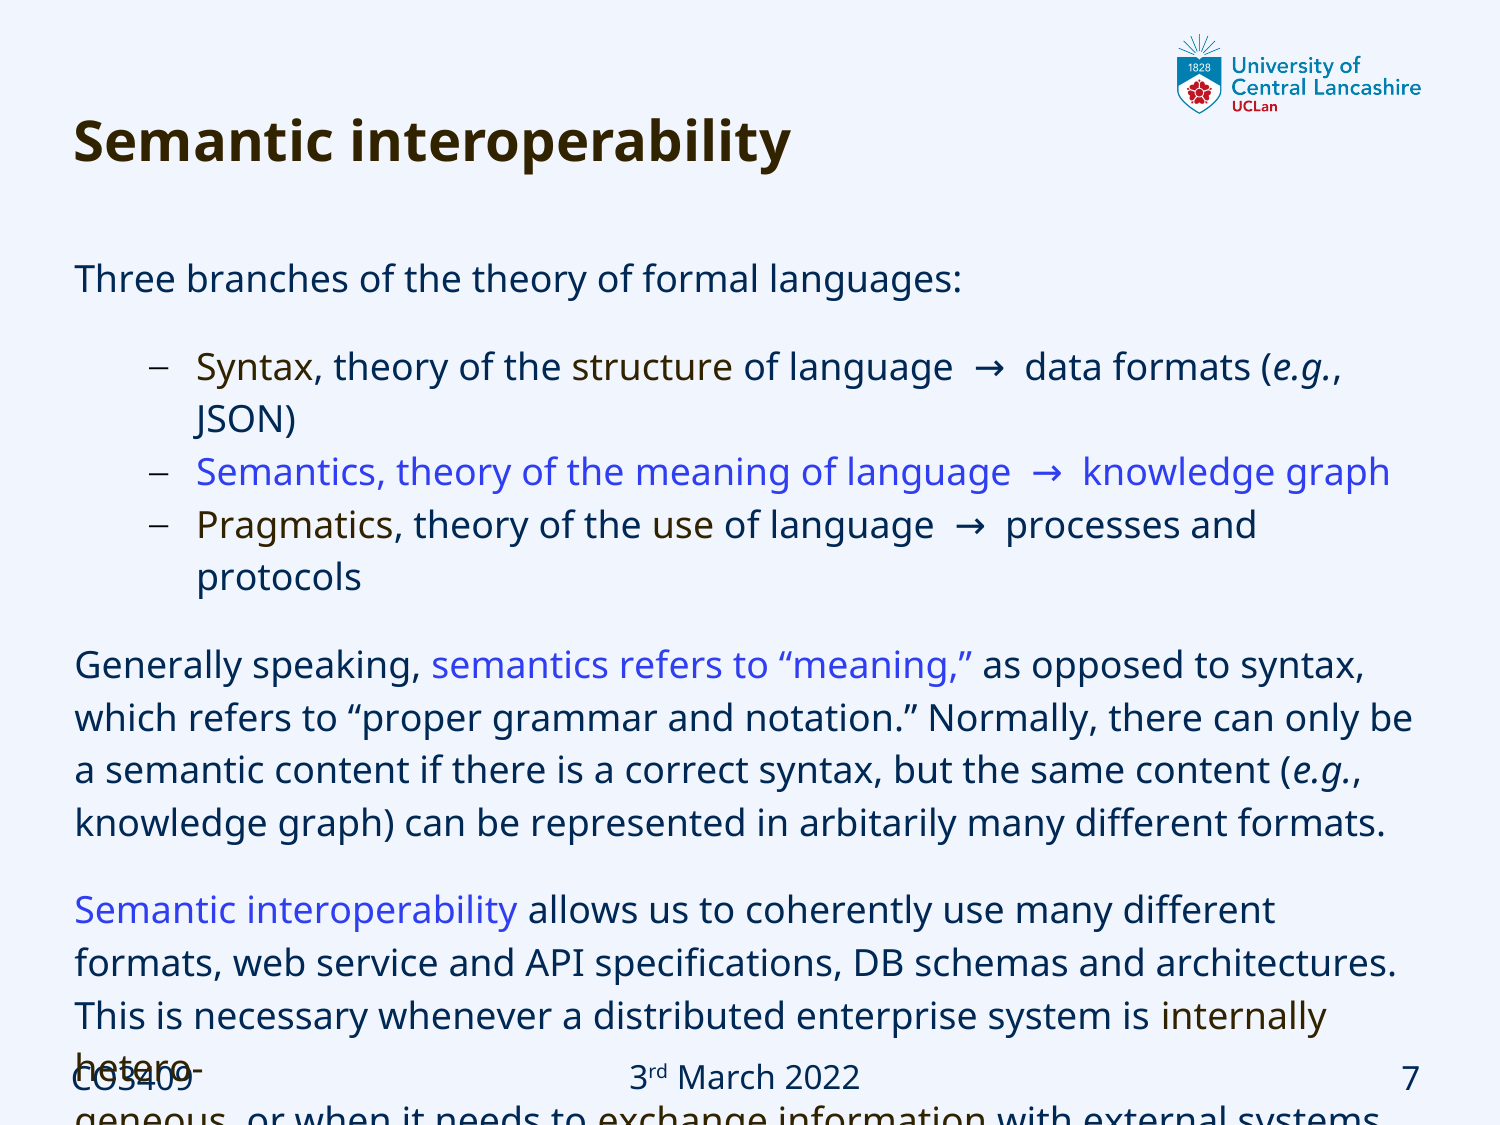

# Semantic interoperability
Three branches of the theory of formal languages:
Syntax, theory of the structure of language → data formats (e.g., JSON)
Semantics, theory of the meaning of language → knowledge graph
Pragmatics, theory of the use of language → processes and protocols
Generally speaking, semantics refers to “meaning,” as opposed to syntax, which refers to “proper grammar and notation.” Normally, there can only be a semantic content if there is a correct syntax, but the same content (e.g., knowledge graph) can be represented in arbitarily many different formats.
Semantic interoperability allows us to coherently use many different formats, web service and API specifications, DB schemas and architectures. This is necessary whenever a distributed enterprise system is internally hetero-
geneous, or when it needs to exchange information with external systems.